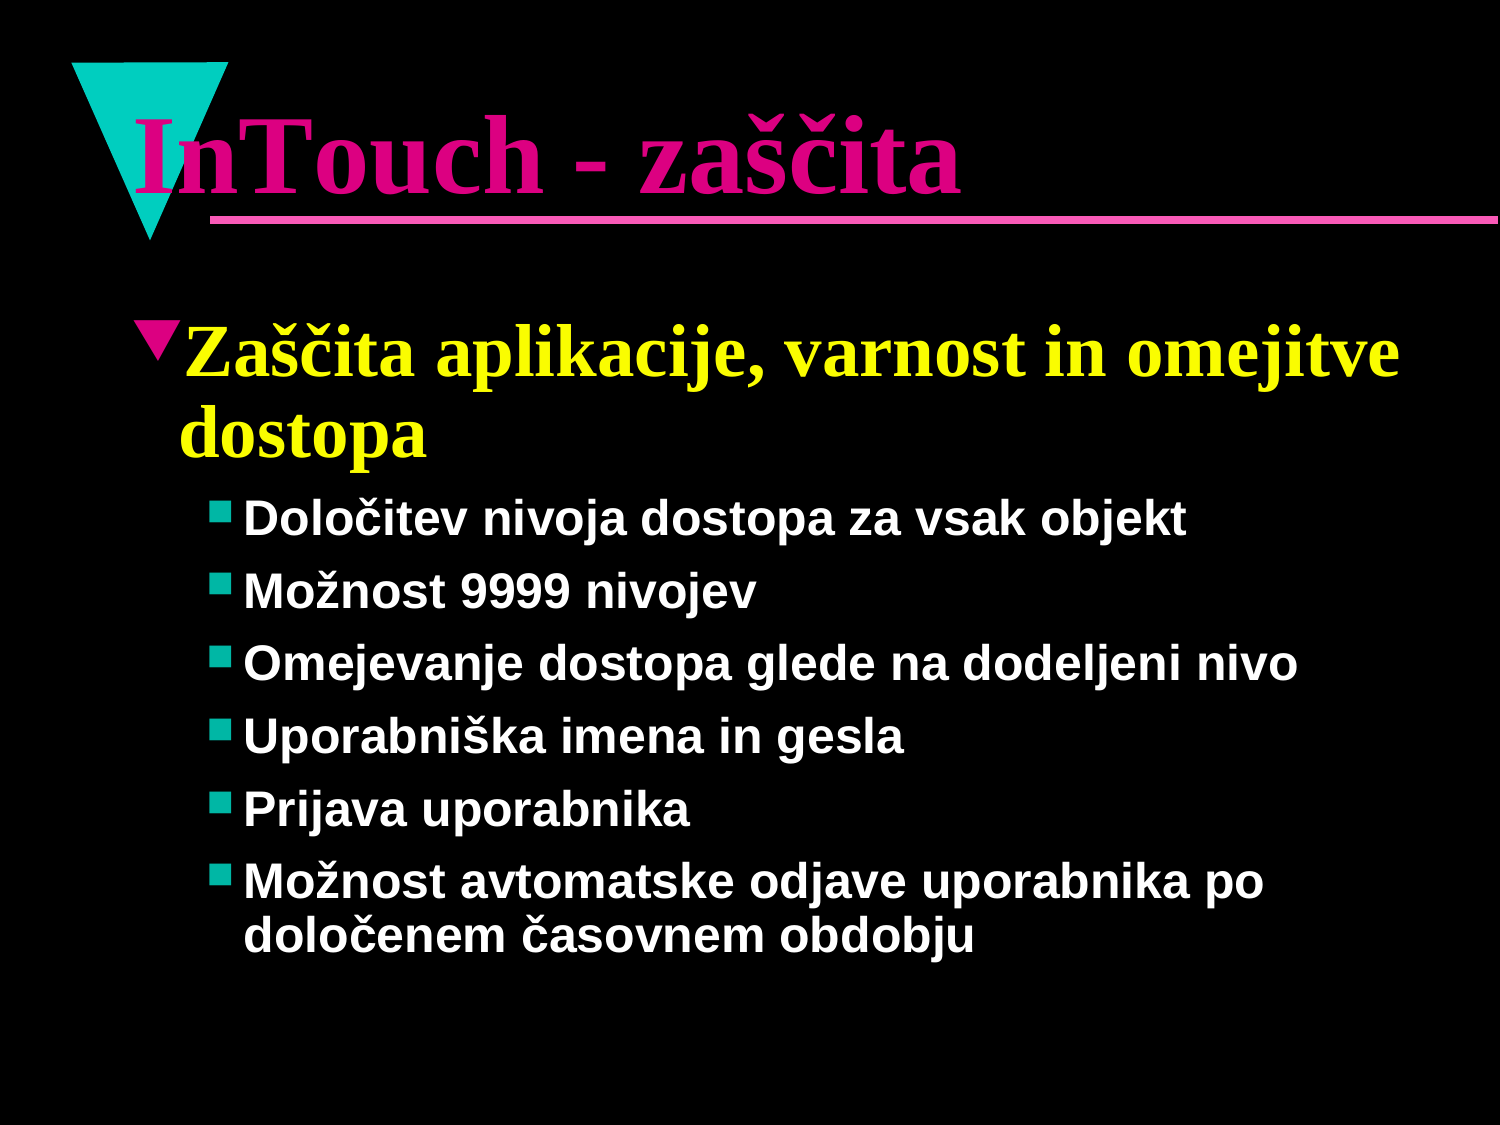

# InTouch - zaščita
Zaščita aplikacije, varnost in omejitve dostopa
Določitev nivoja dostopa za vsak objekt
Možnost 9999 nivojev
Omejevanje dostopa glede na dodeljeni nivo
Uporabniška imena in gesla
Prijava uporabnika
Možnost avtomatske odjave uporabnika po določenem časovnem obdobju
32